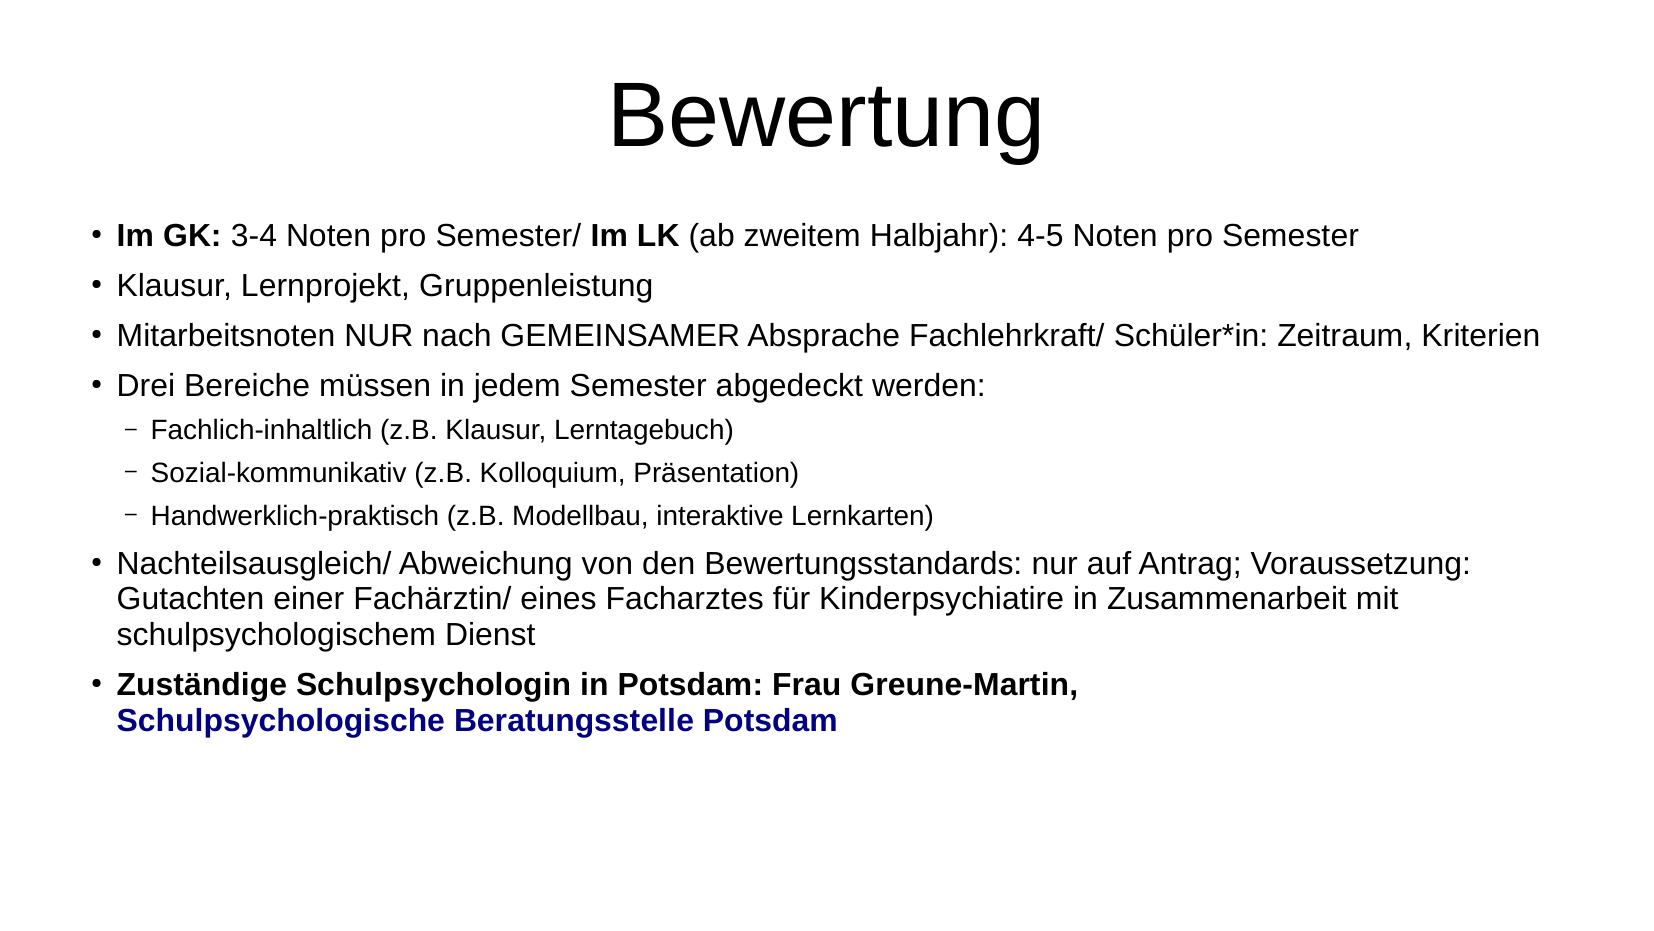

# Bewertung
Im GK: 3-4 Noten pro Semester/ Im LK (ab zweitem Halbjahr): 4-5 Noten pro Semester
Klausur, Lernprojekt, Gruppenleistung
Mitarbeitsnoten NUR nach GEMEINSAMER Absprache Fachlehrkraft/ Schüler*in: Zeitraum, Kriterien
Drei Bereiche müssen in jedem Semester abgedeckt werden:
Fachlich-inhaltlich (z.B. Klausur, Lerntagebuch)
Sozial-kommunikativ (z.B. Kolloquium, Präsentation)
Handwerklich-praktisch (z.B. Modellbau, interaktive Lernkarten)
Nachteilsausgleich/ Abweichung von den Bewertungsstandards: nur auf Antrag; Voraussetzung: Gutachten einer Fachärztin/ eines Facharztes für Kinderpsychiatire in Zusammenarbeit mit schulpsychologischem Dienst
Zuständige Schulpsychologin in Potsdam: Frau Greune-Martin, Schulpsychologische Beratungsstelle Potsdam